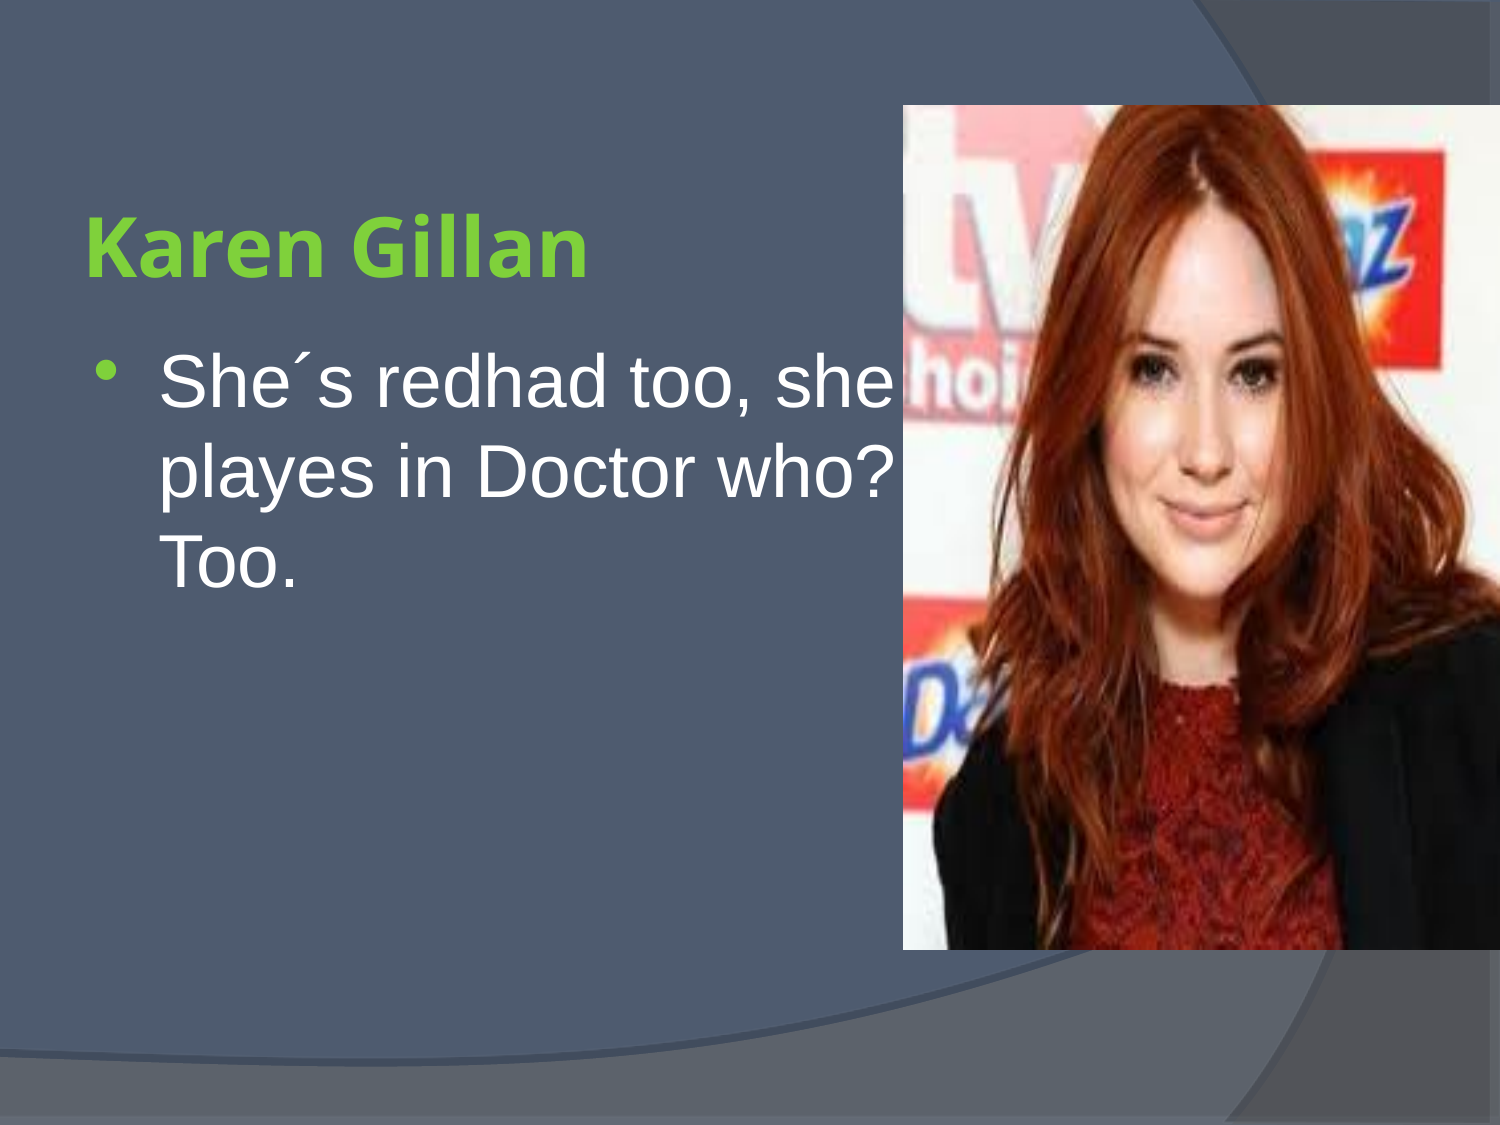

# Karen Gillan
She´s redhad too, she playes in Doctor who? Too.